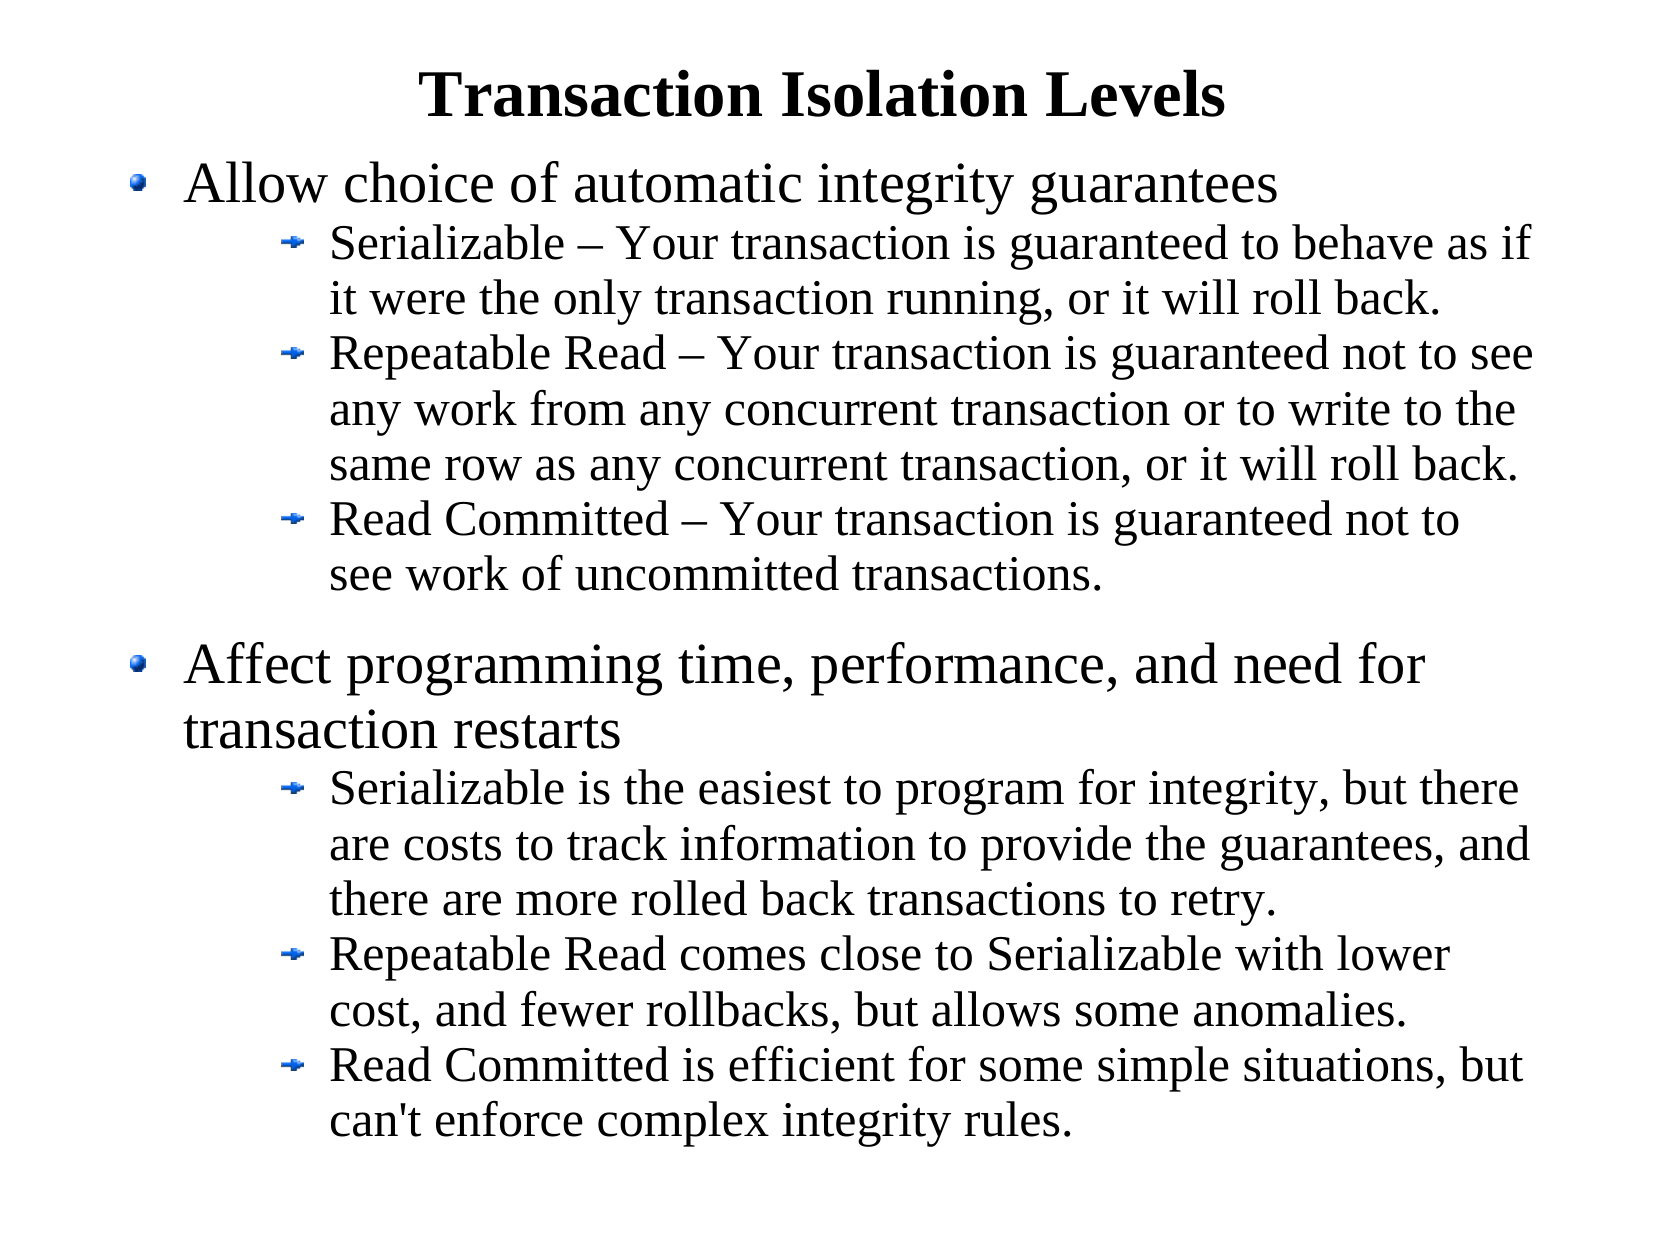

# Transaction Isolation Levels
Allow choice of automatic integrity guarantees
Serializable – Your transaction is guaranteed to behave as if it were the only transaction running, or it will roll back.
Repeatable Read – Your transaction is guaranteed not to see any work from any concurrent transaction or to write to the same row as any concurrent transaction, or it will roll back.
Read Committed – Your transaction is guaranteed not to see work of uncommitted transactions.
Affect programming time, performance, and need for transaction restarts
Serializable is the easiest to program for integrity, but there are costs to track information to provide the guarantees, and there are more rolled back transactions to retry.
Repeatable Read comes close to Serializable with lower cost, and fewer rollbacks, but allows some anomalies.
Read Committed is efficient for some simple situations, but can't enforce complex integrity rules.